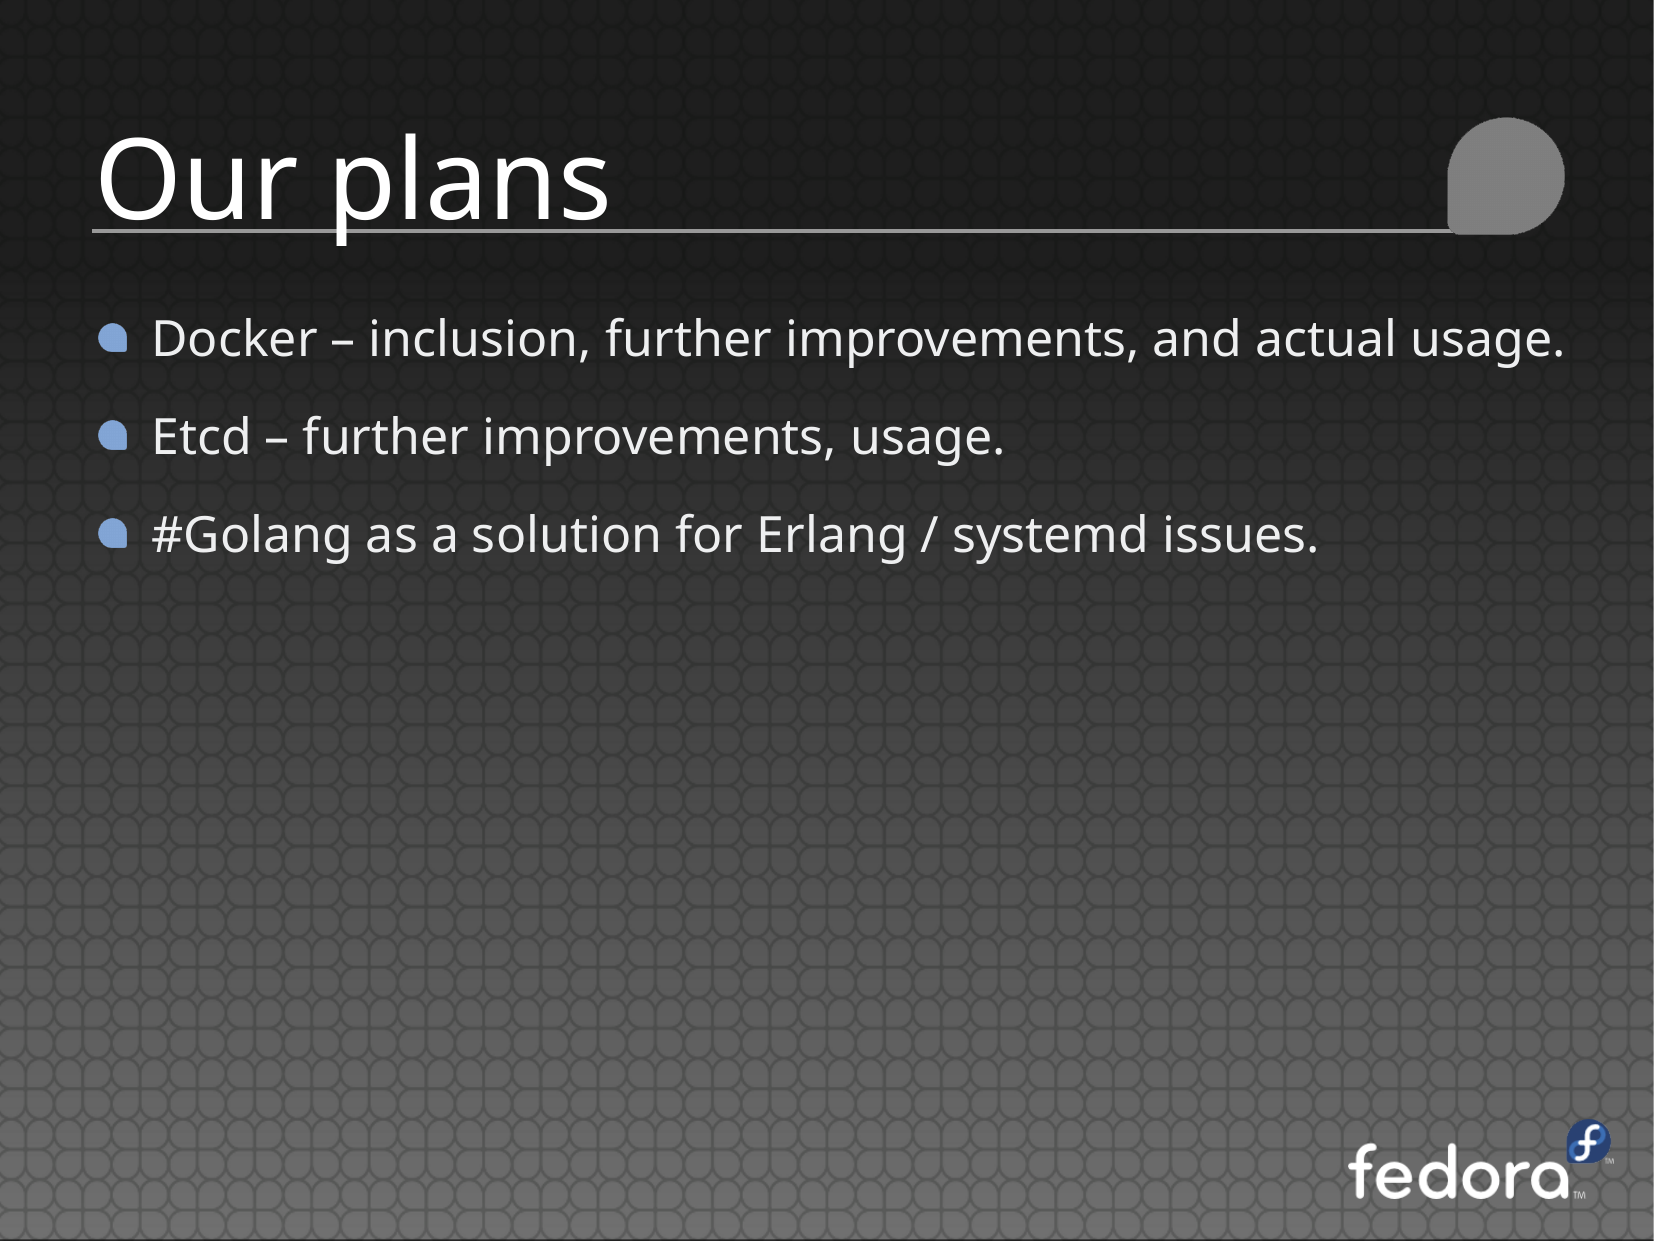

Our plans
# Docker – inclusion, further improvements, and actual usage.
Etcd – further improvements, usage.
#Golang as a solution for Erlang / systemd issues.